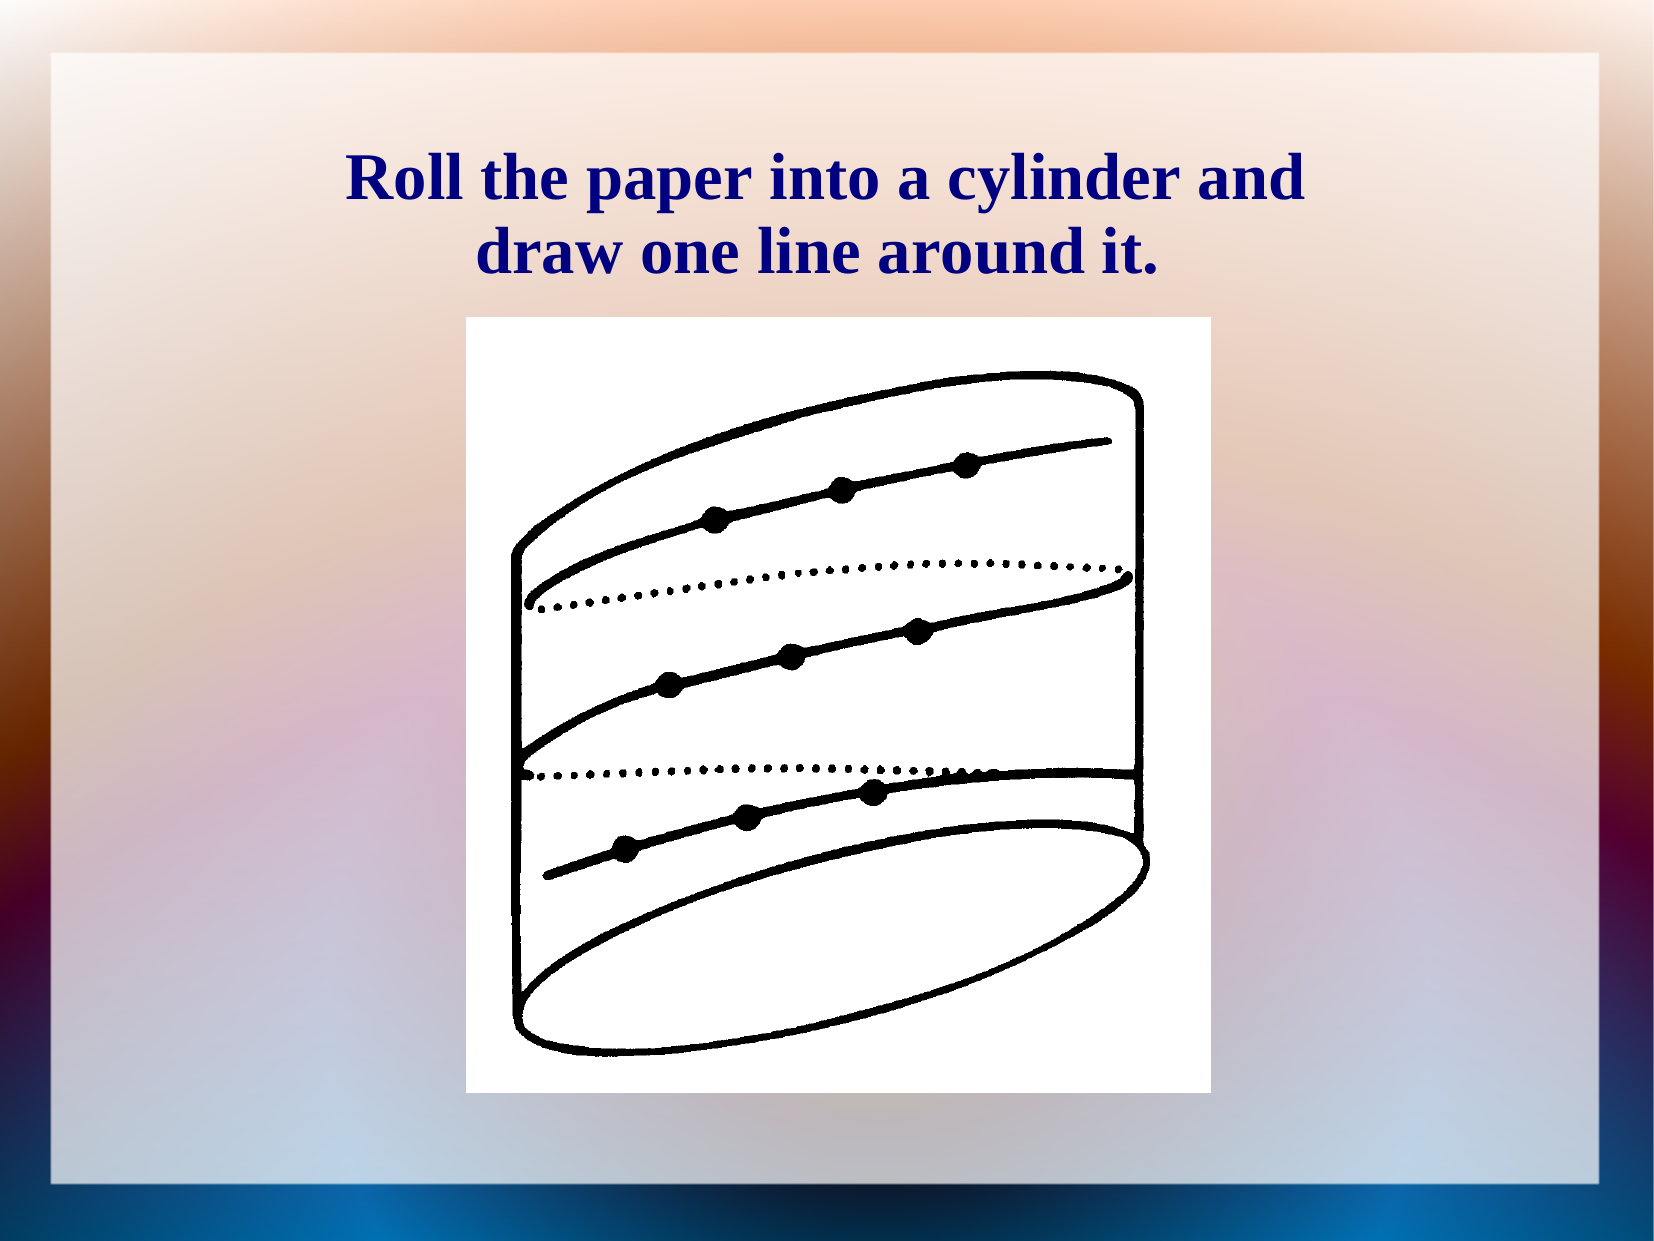

Roll the paper into a cylinder and draw one line around it.